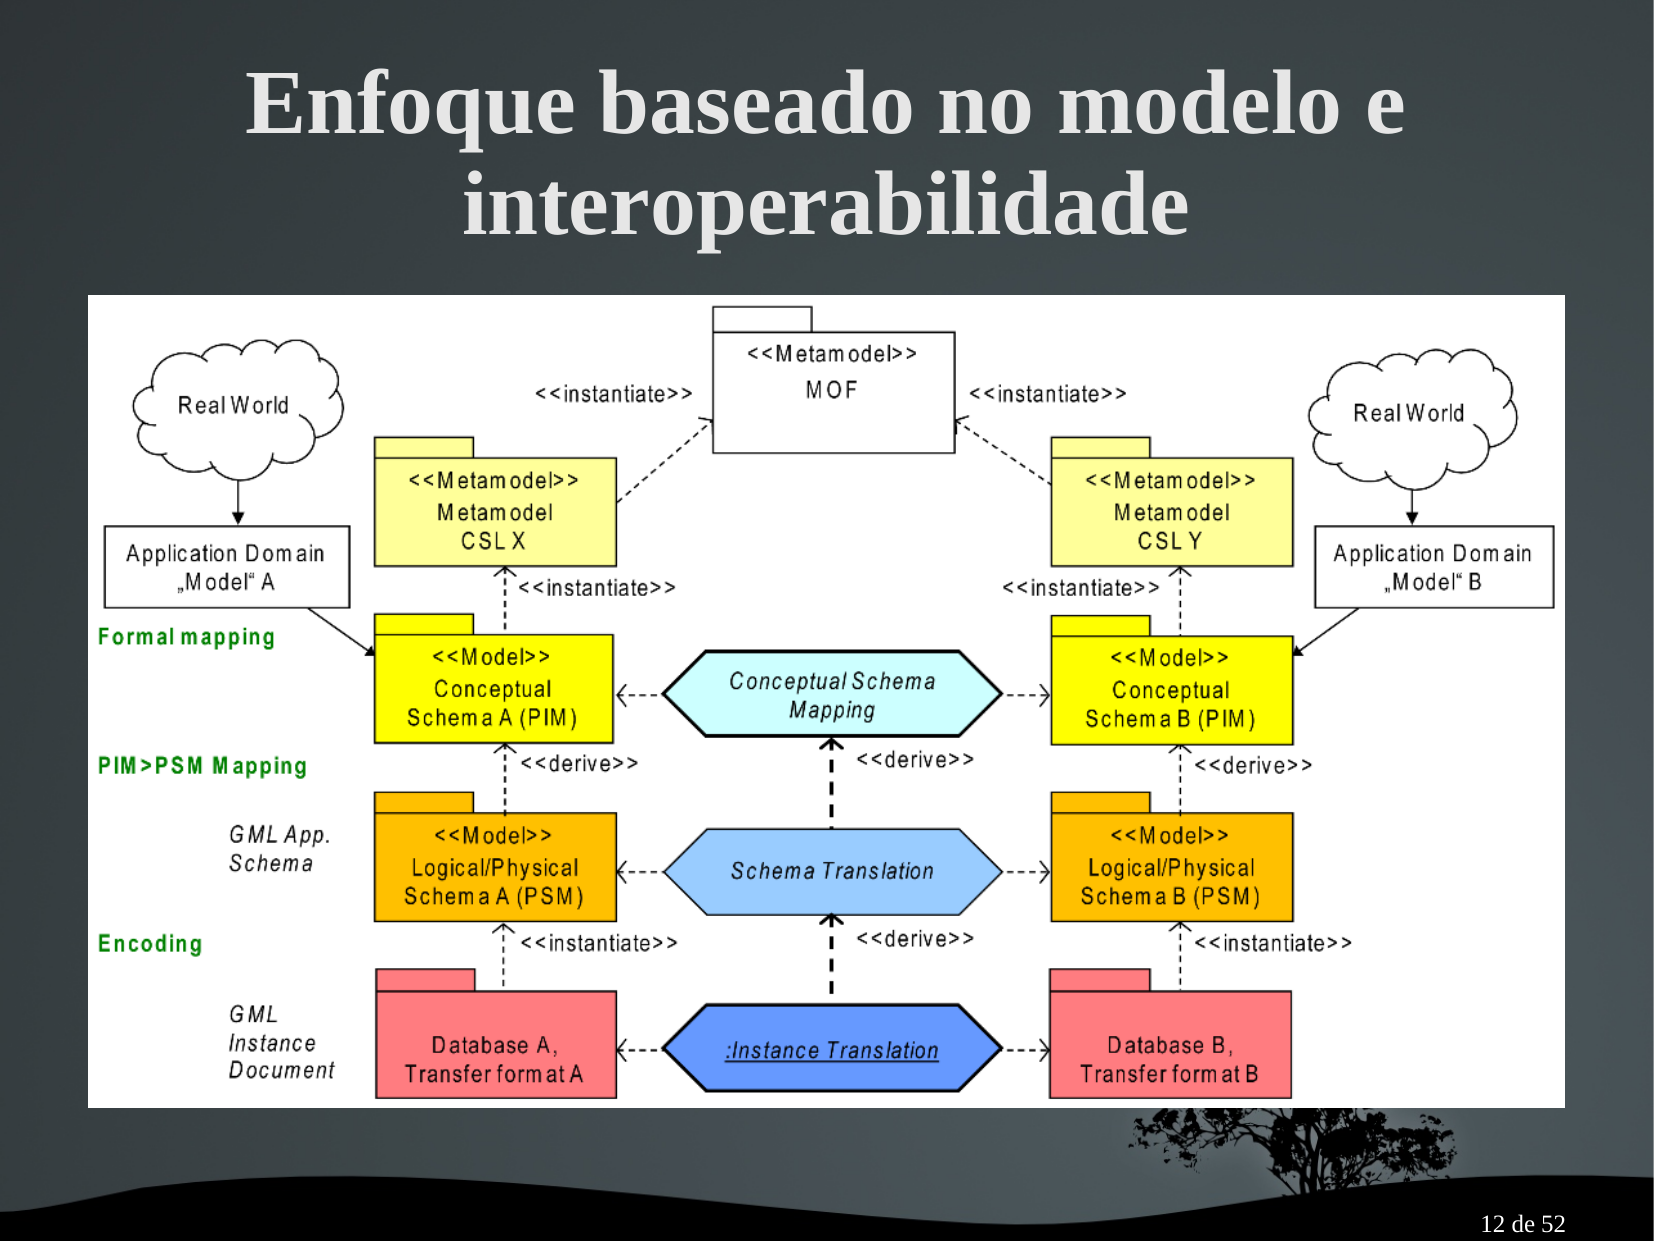

# Enfoque baseado no modelo e interoperabilidade
12